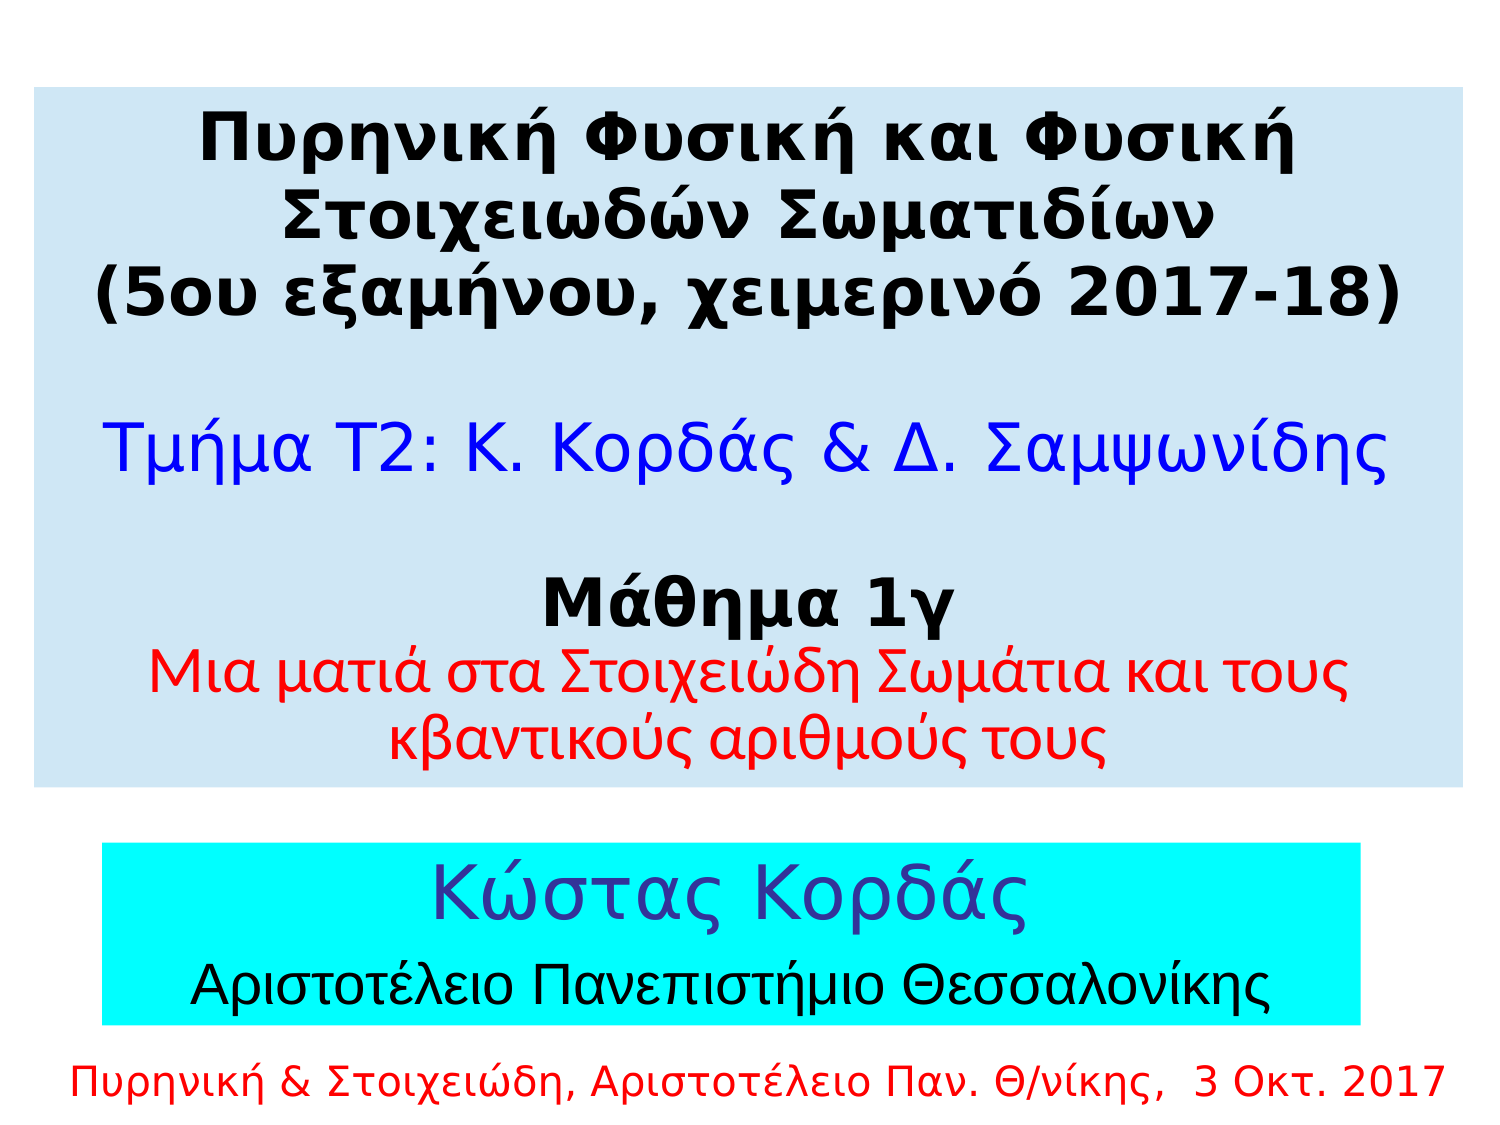

# Πυρηνική Φυσική και Φυσική Στοιχειωδών Σωματιδίων (5ου εξαμήνου, χειμερινό 2017-18) Τμήμα T2: Κ. Κορδάς & Δ. Σαμψωνίδης Μάθημα 1γ Μια ματιά στα Στοιχειώδη Σωμάτια και τους κβαντικούς αριθμούς τους
Κώστας Κορδάς
Αριστοτέλειο Πανεπιστήμιο Θεσσαλονίκης
Πυρηνική & Στοιχειώδη, Αριστοτέλειο Παν. Θ/νίκης, 3 Οκτ. 2017